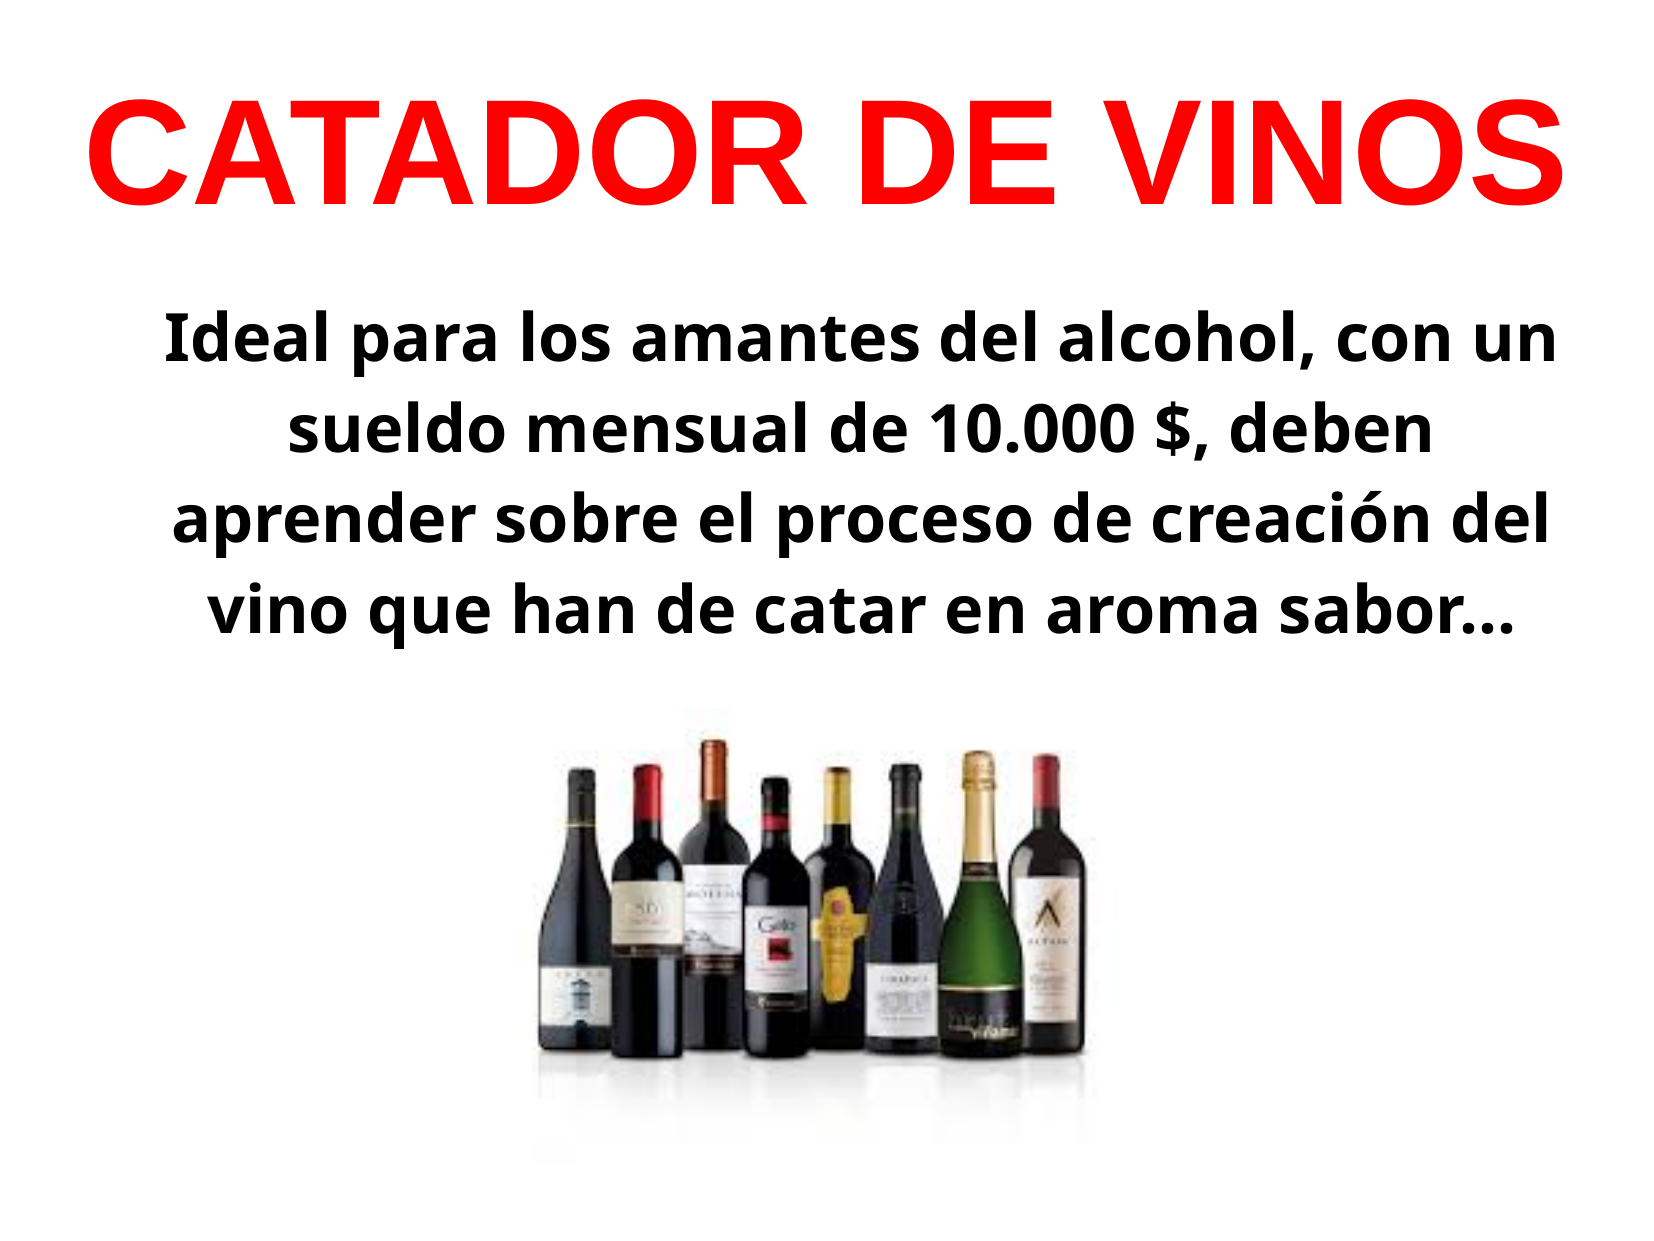

# CATADOR DE VINOS
Ideal para los amantes del alcohol, con un sueldo mensual de 10.000 $, deben aprender sobre el proceso de creación del vino que han de catar en aroma sabor...